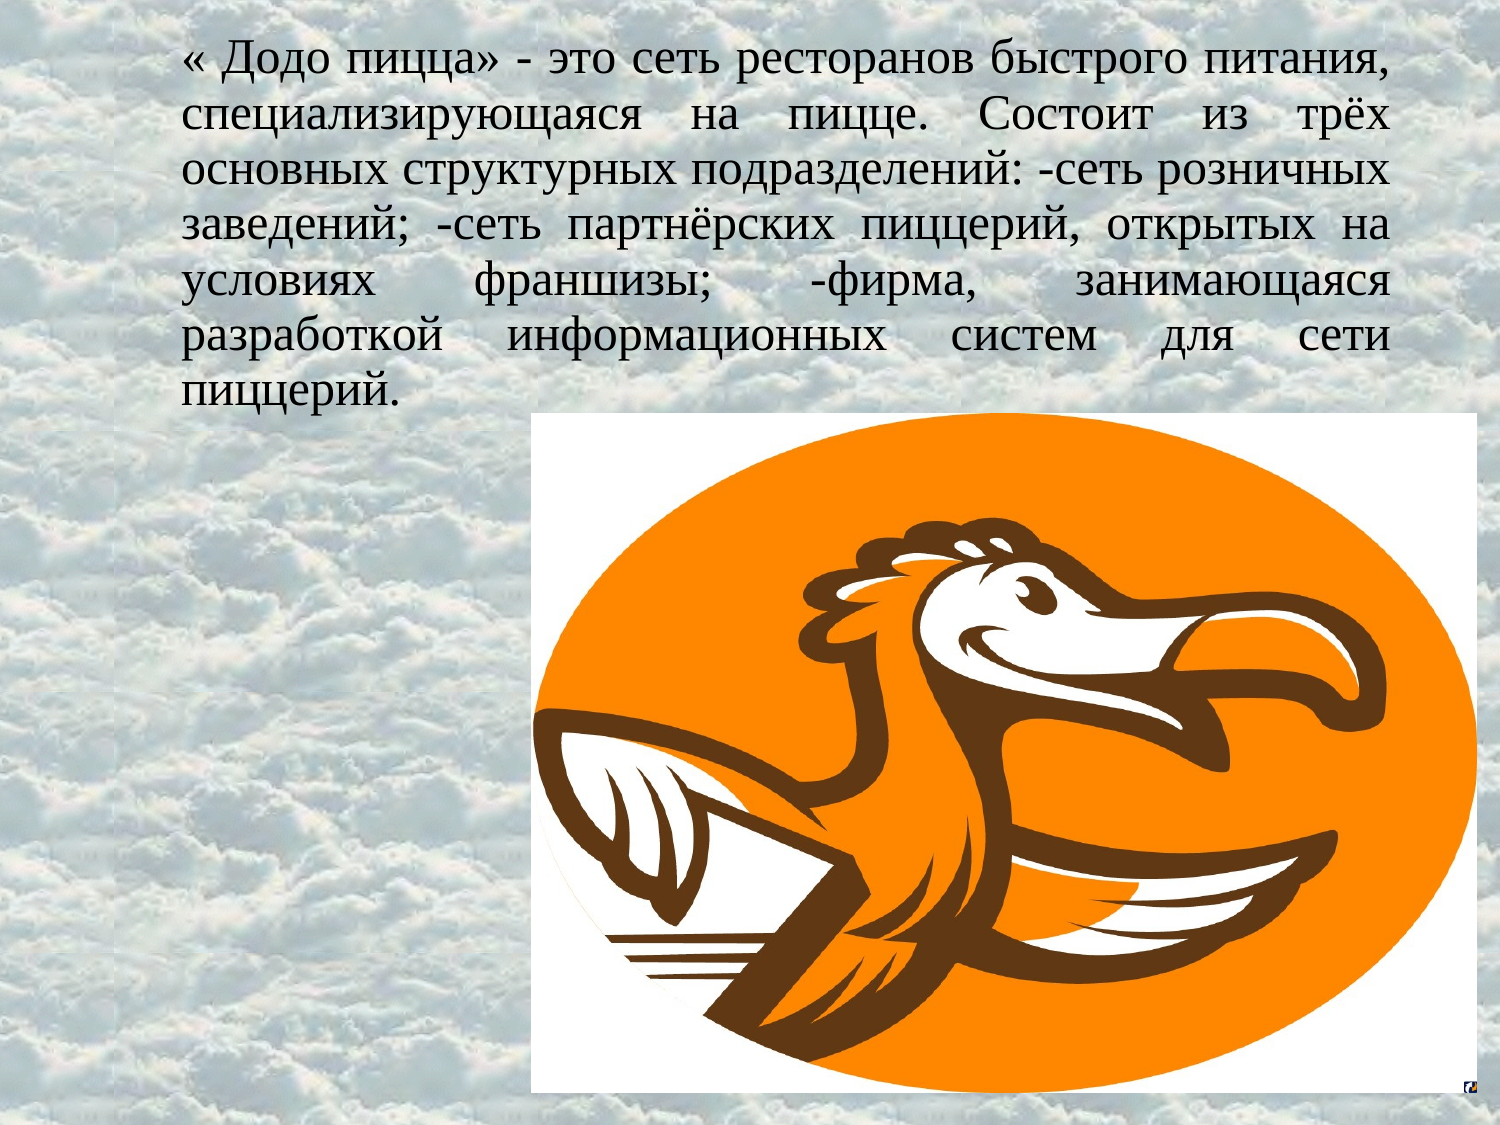

# « Додо пицца» - это сеть ресторанов быстрого питания, специализирующаяся на пицце. Состоит из трёх основных структурных подразделений: -сеть розничных заведений; -сеть партнёрских пиццерий, открытых на условиях франшизы; -фирма, занимающаяся разработкой информационных систем для сети пиццерий.